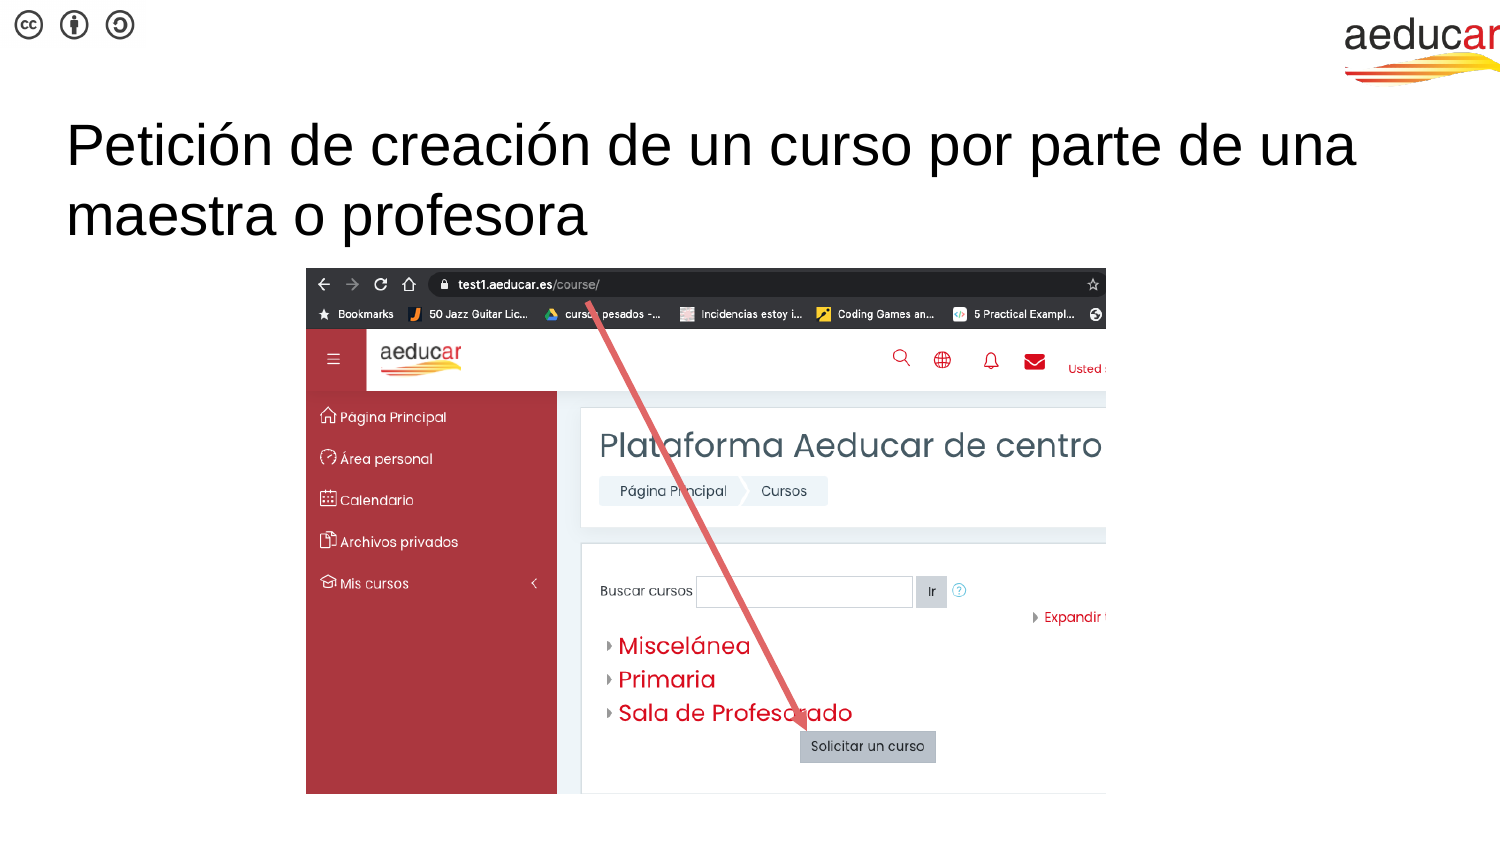

# Petición de creación de un curso por parte de una maestra o profesora